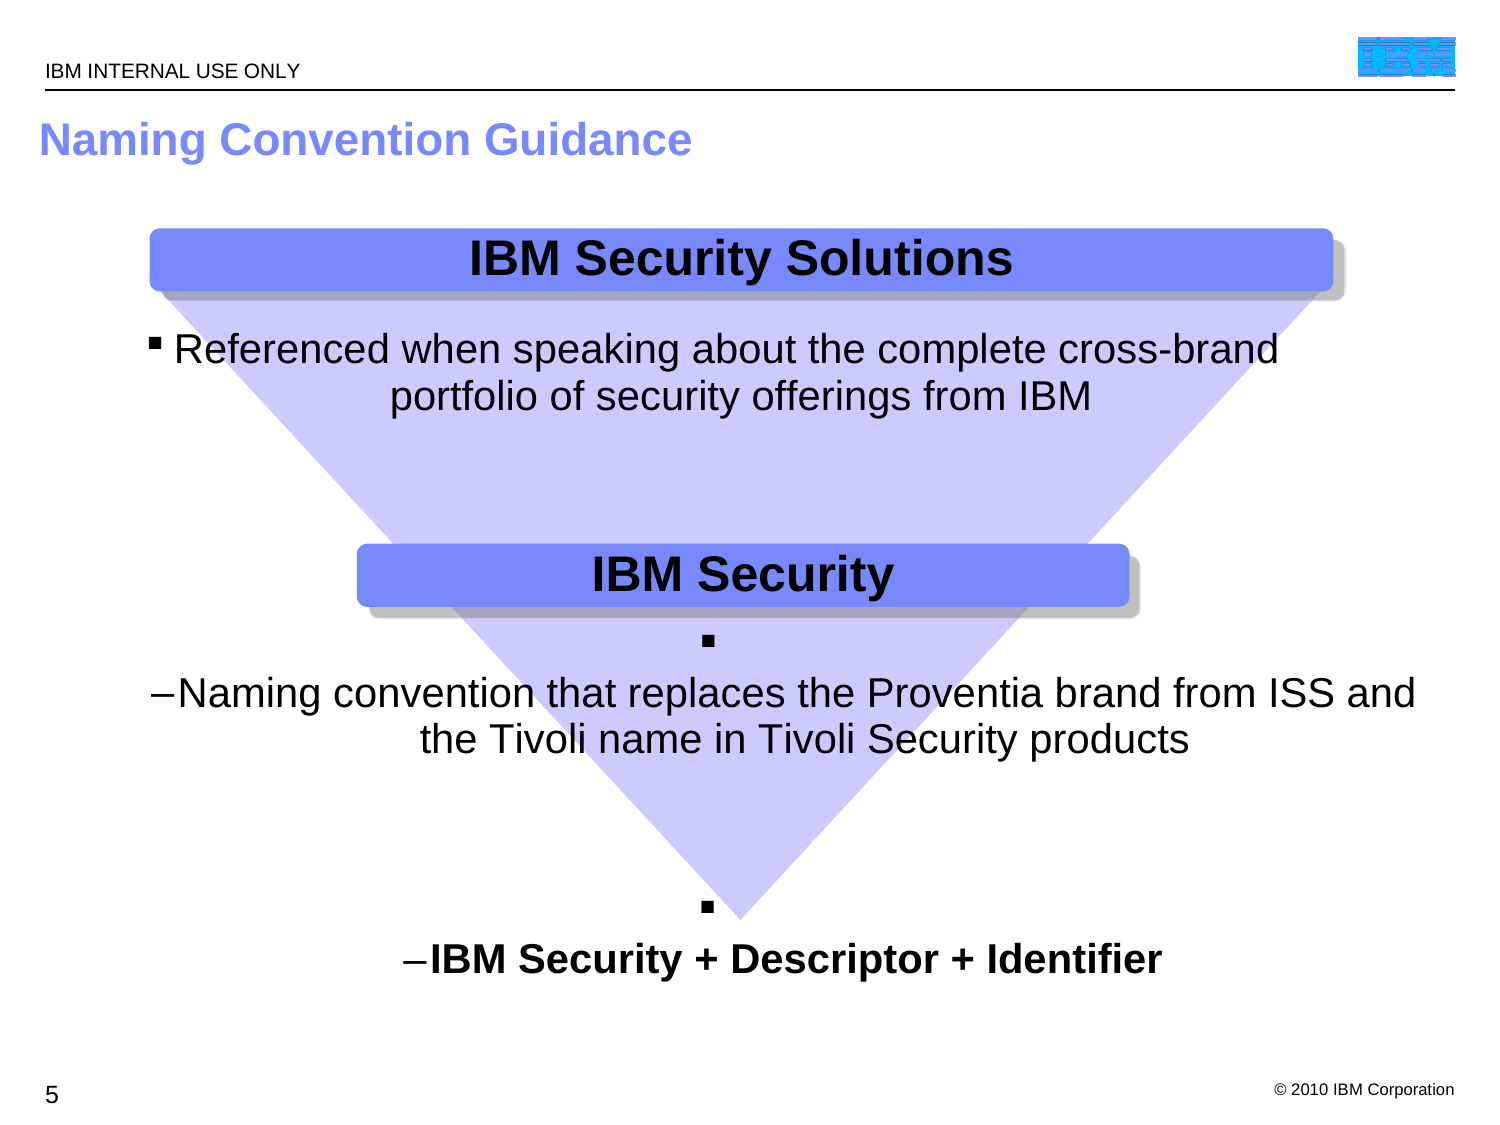

# Naming Convention Guidance
IBM Security Solutions
Referenced when speaking about the complete cross-brand portfolio of security offerings from IBM
IBM Security
Naming convention that replaces the Proventia brand from ISS and the Tivoli name in Tivoli Security products
IBM Security + Descriptor + Identifier
5